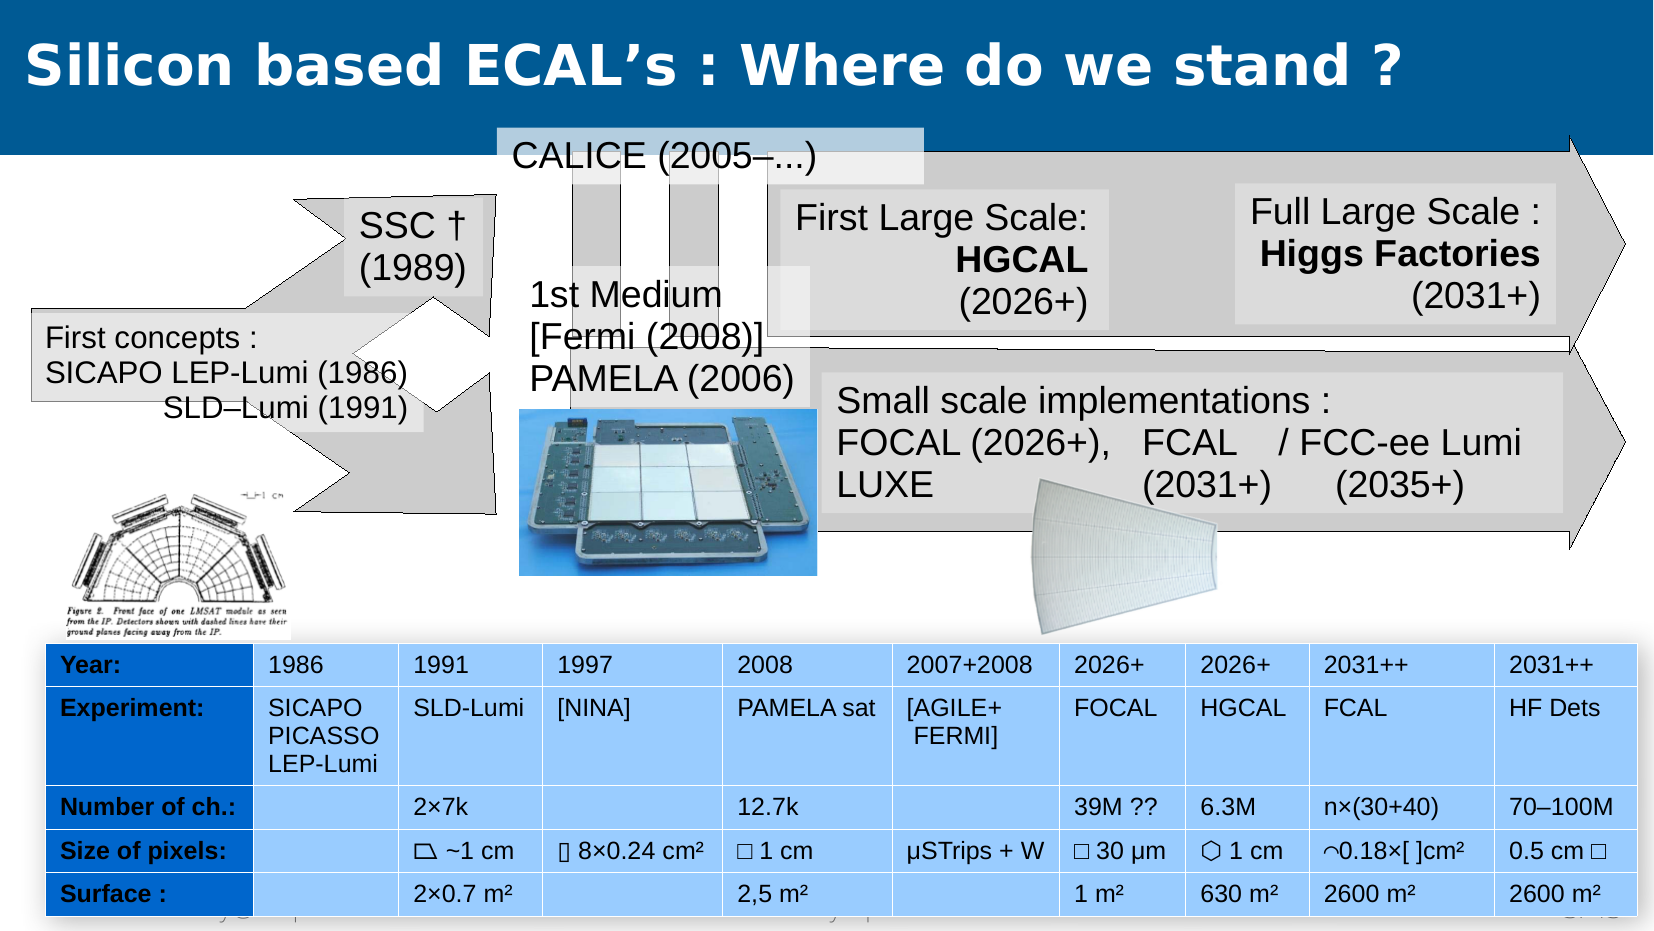

# Silicon based ECAL’s : Where do we stand ?
CALICE (2005–...)
Full Large Scale :
Higgs Factories
(2031+)
First Large Scale:
HGCAL
(2026+)
SSC †
(1989)
1st Medium
[Fermi (2008)]
PAMELA (2006)
First concepts :
SICAPO LEP-Lumi (1986)
SLD–Lumi (1991)
Small scale implementations :
FOCAL (2026+), 	 FCAL / FCC-ee Lumi
LUXE			 (2031+) (2035+)
| Year: | 1986 | 1991 | 1997 | 2008 | 2007+2008 | 2026+ | 2026+ | 2031++ | 2031++ |
| --- | --- | --- | --- | --- | --- | --- | --- | --- | --- |
| Experiment: | SICAPO PICASSO LEP-Lumi | SLD-Lumi | [NINA] | PAMELA sat | [AGILE+ FERMI] | FOCAL | HGCAL | FCAL | HF Dets |
| Number of ch.: | | 2×7k | | 12.7k | | 39M ?? | 6.3M | n×(30+40) | 70–100M |
| Size of pixels: | | ⏢ ~1 cm | ▯ 8×0.24 cm² | □ 1 cm | μSTrips + W | □ 30 μm | ⬡ 1 cm | ⌒0.18×[ ]cm² | 0.5 cm □ |
| Surface : | | 2×0.7 m² | | 2,5 m² | | 1 m² | 630 m² | 2600 m² | 2600 m² |
Vincent.Boudry@in2p3.fr
ECFA R&D Symposium TF6
3